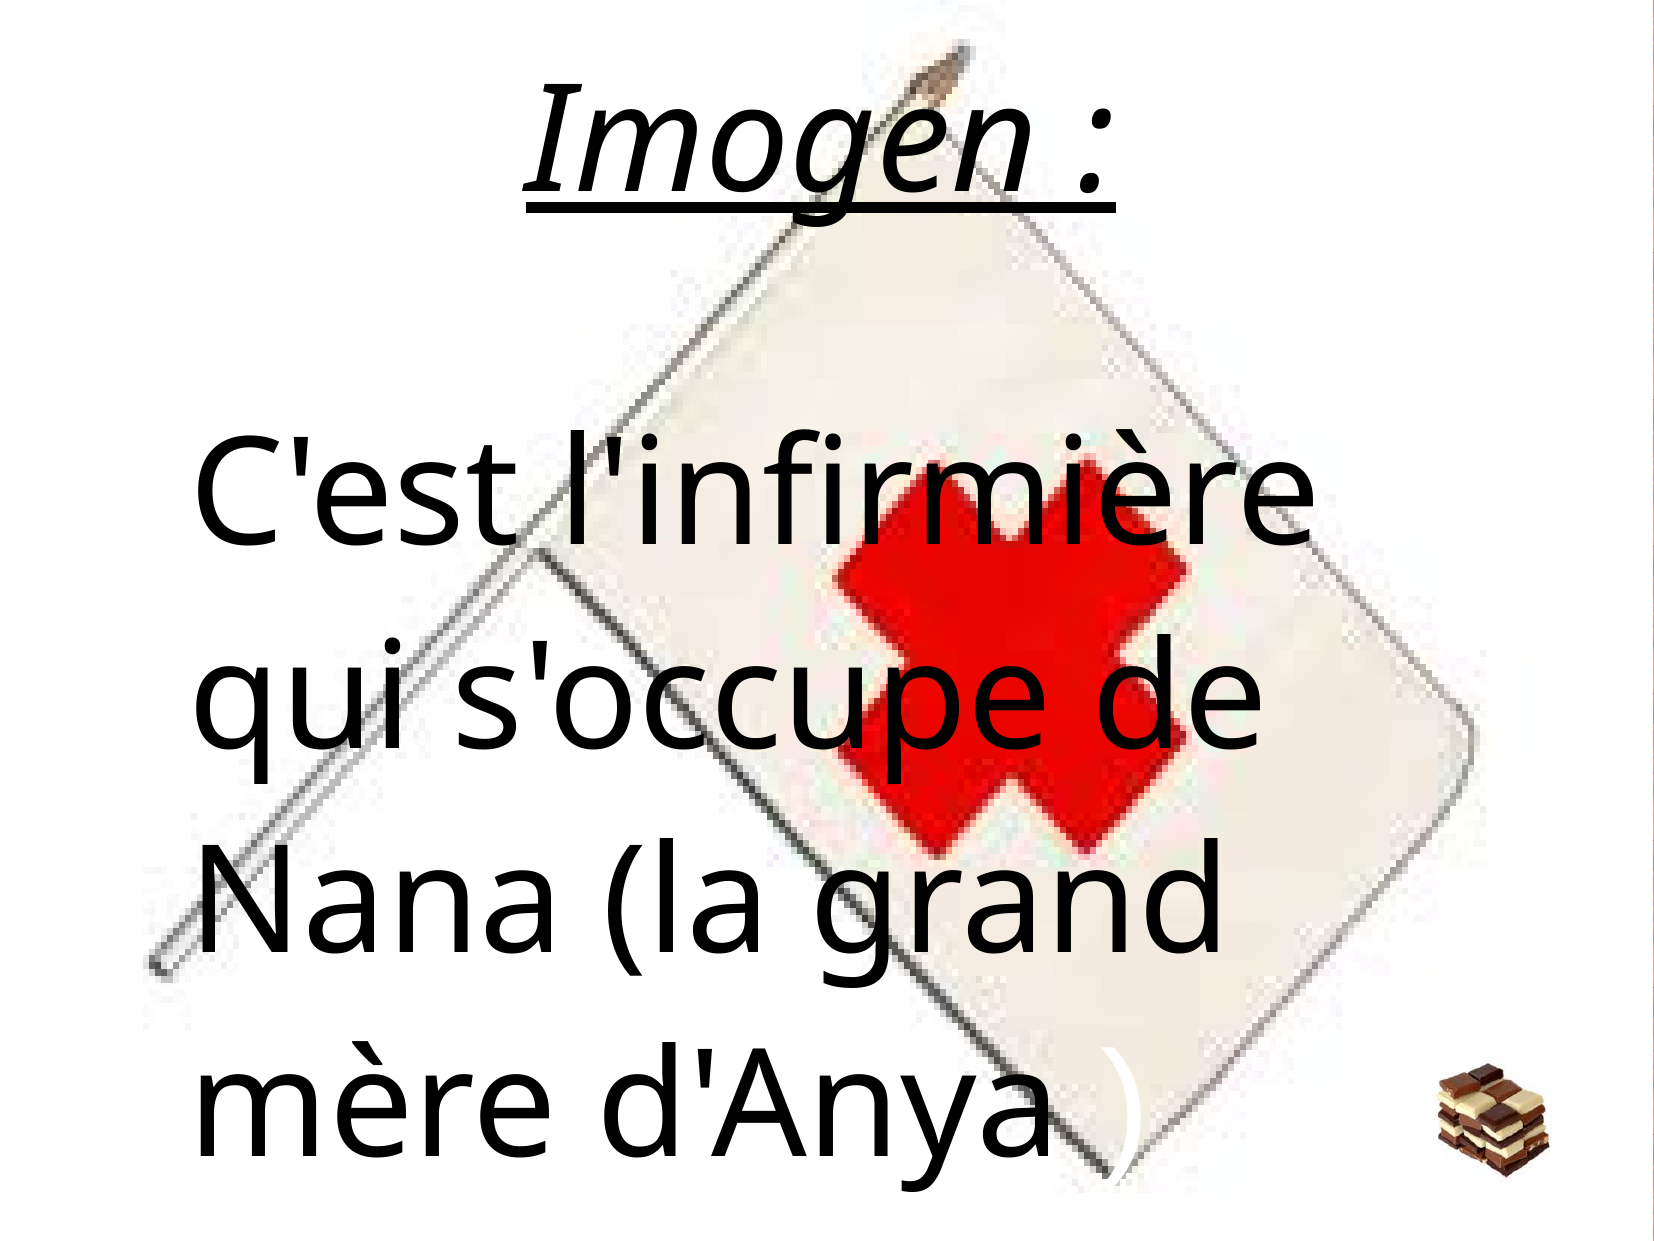

# Imogen :
C'est l'infirmière qui s'occupe de Nana (la grand mère d'Anya ) .